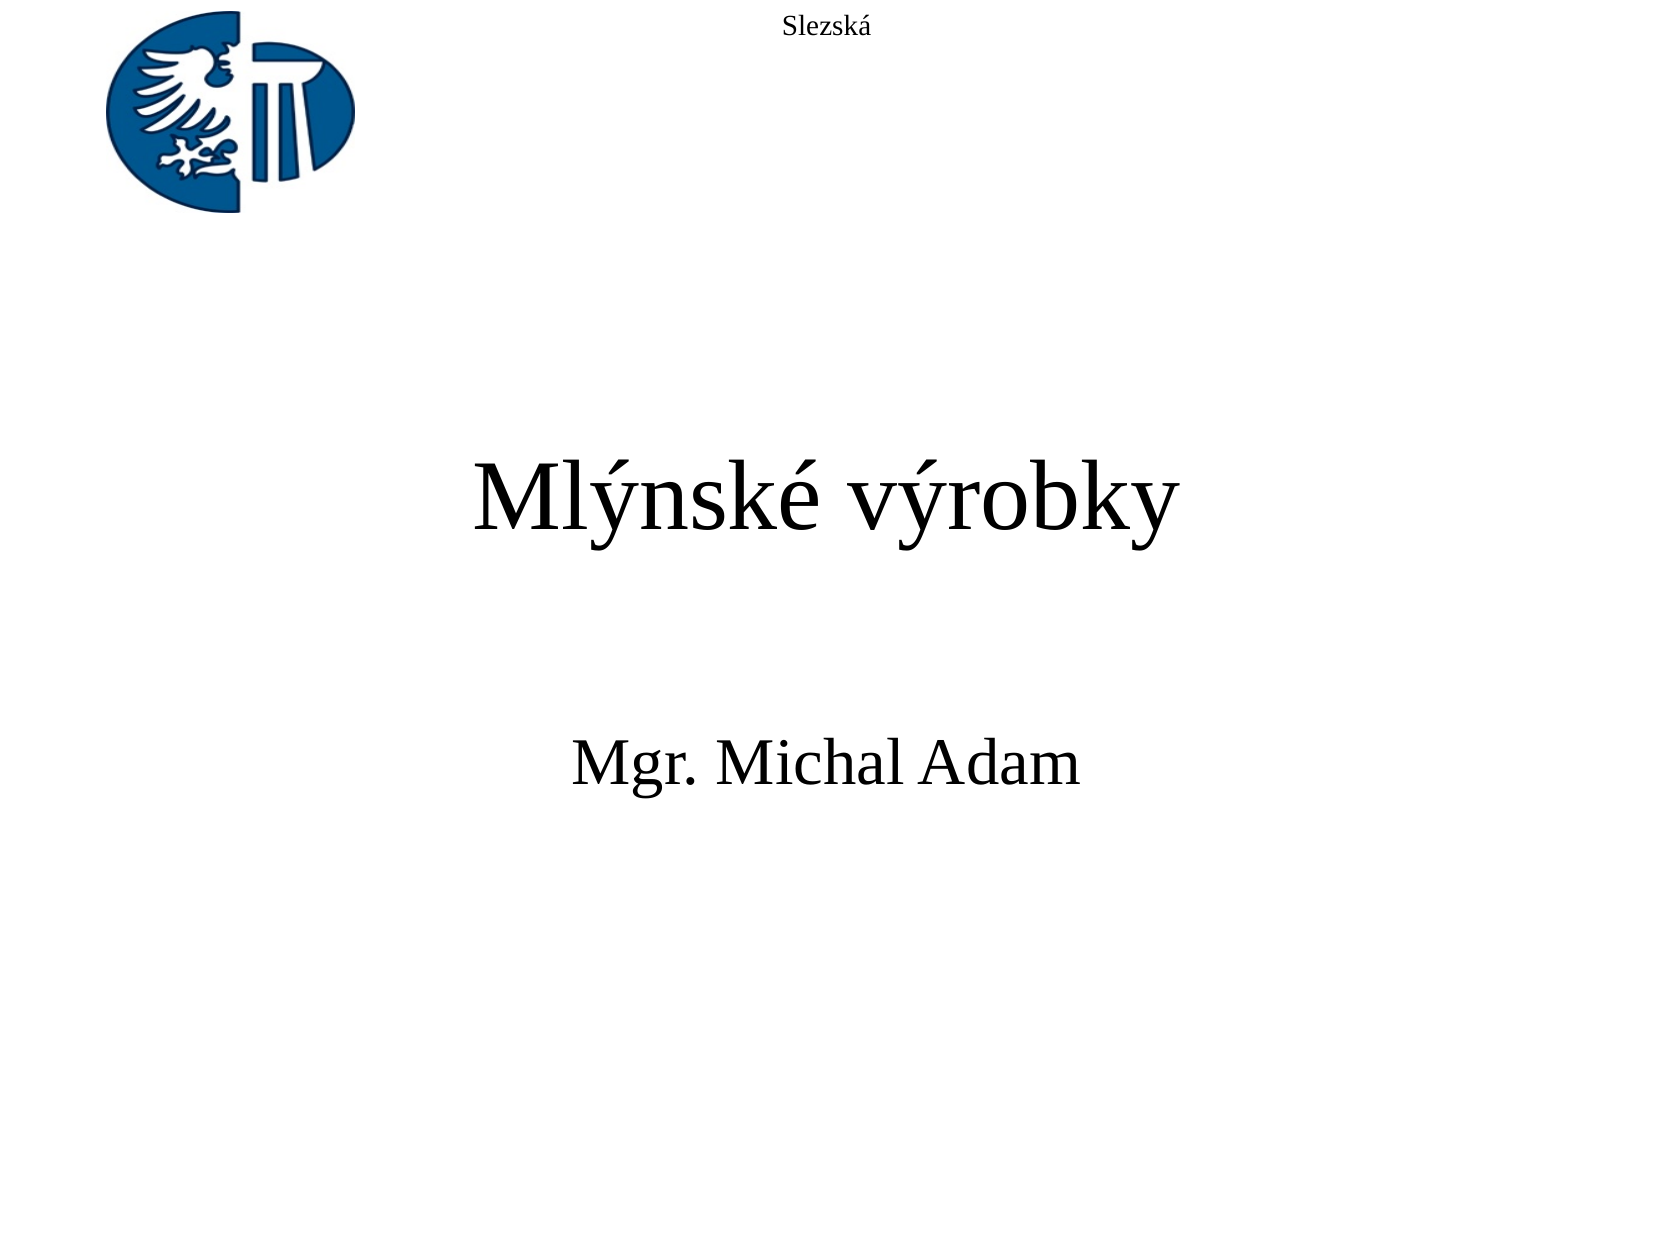

ahoj
# Mlýnské výrobky
Mgr. Michal Adam